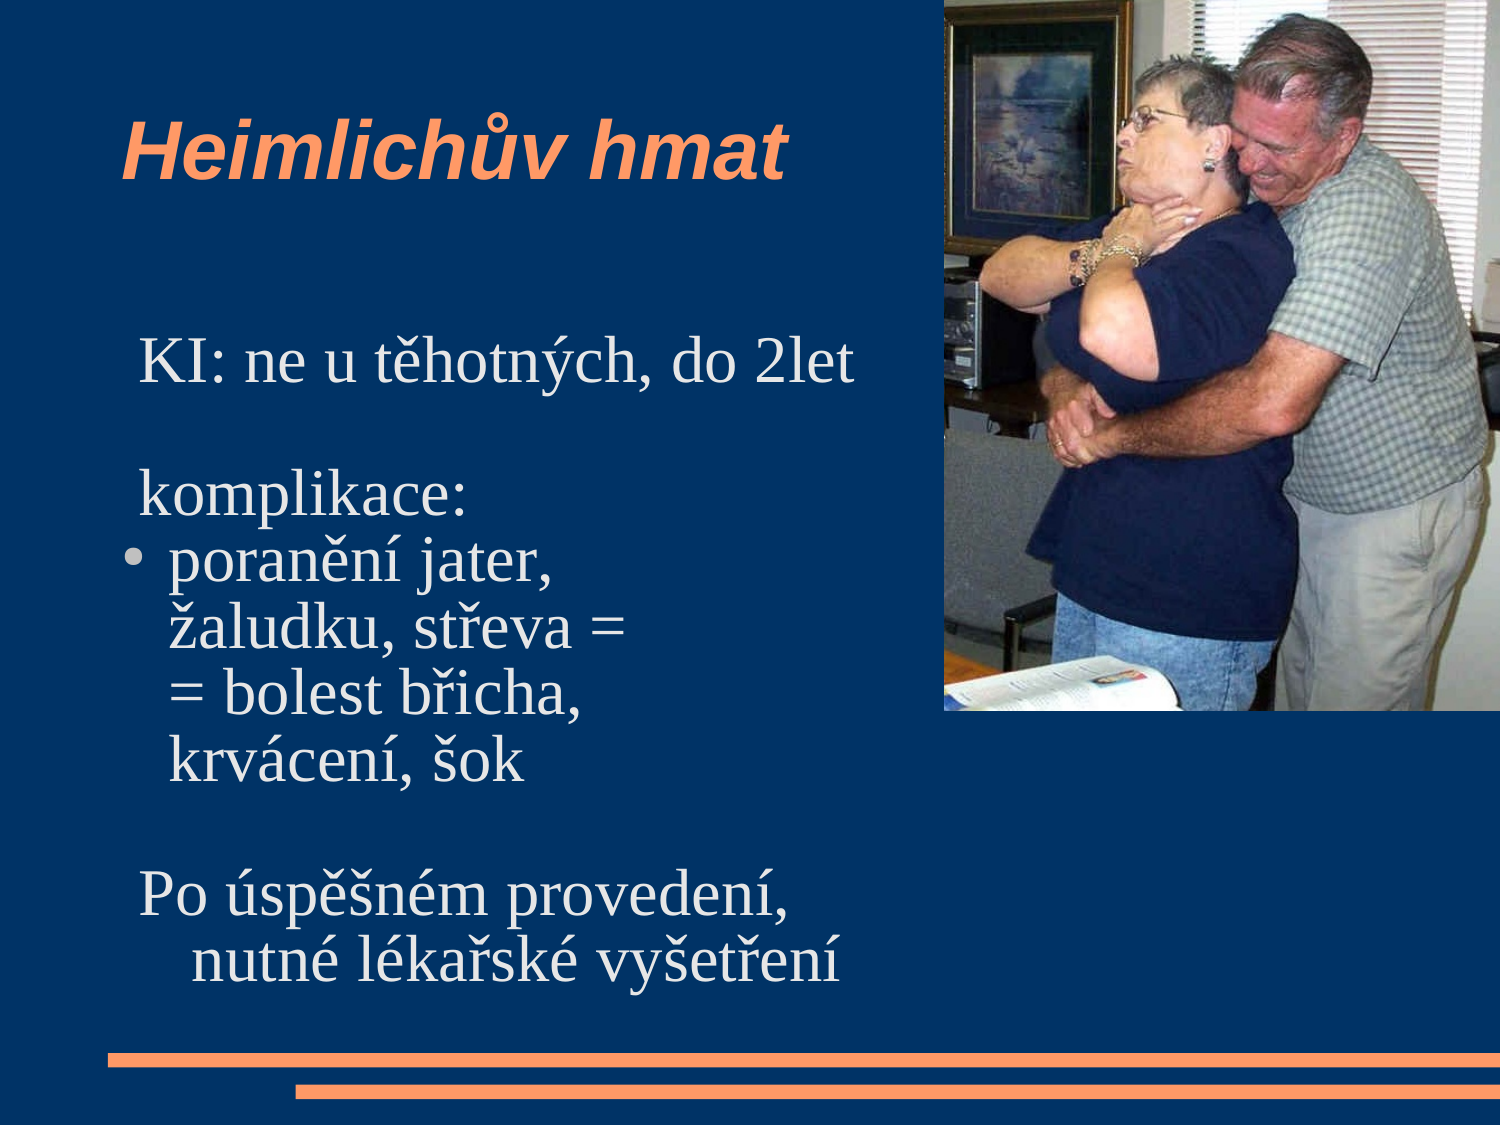

# Heimlichův hmat
KI: ne u těhotných, do 2let
komplikace:
poranění jater,
žaludku, střeva =
= bolest břicha,
krvácení, šok
Po úspěšném provedení, nutné lékařské vyšetření